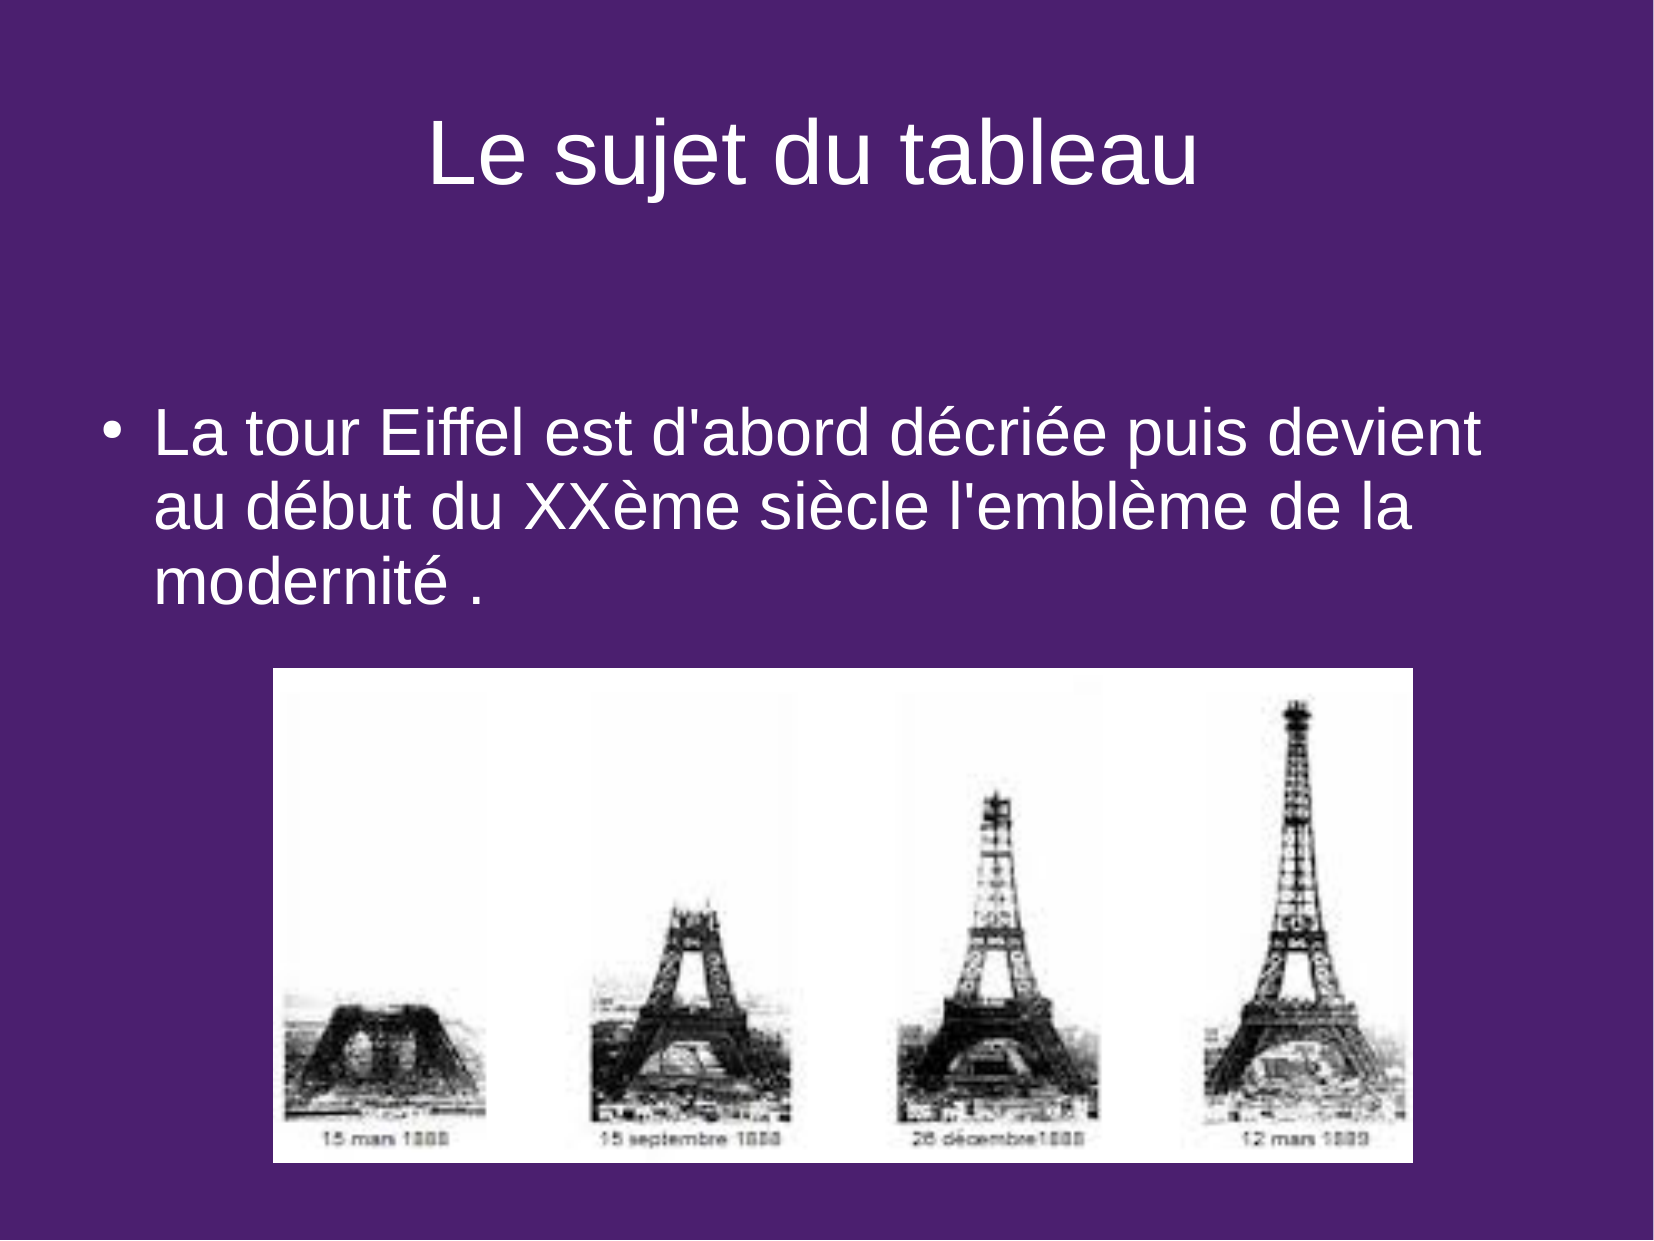

# Le sujet du tableau
La tour Eiffel est d'abord décriée puis devient au début du XXème siècle l'emblème de la modernité .